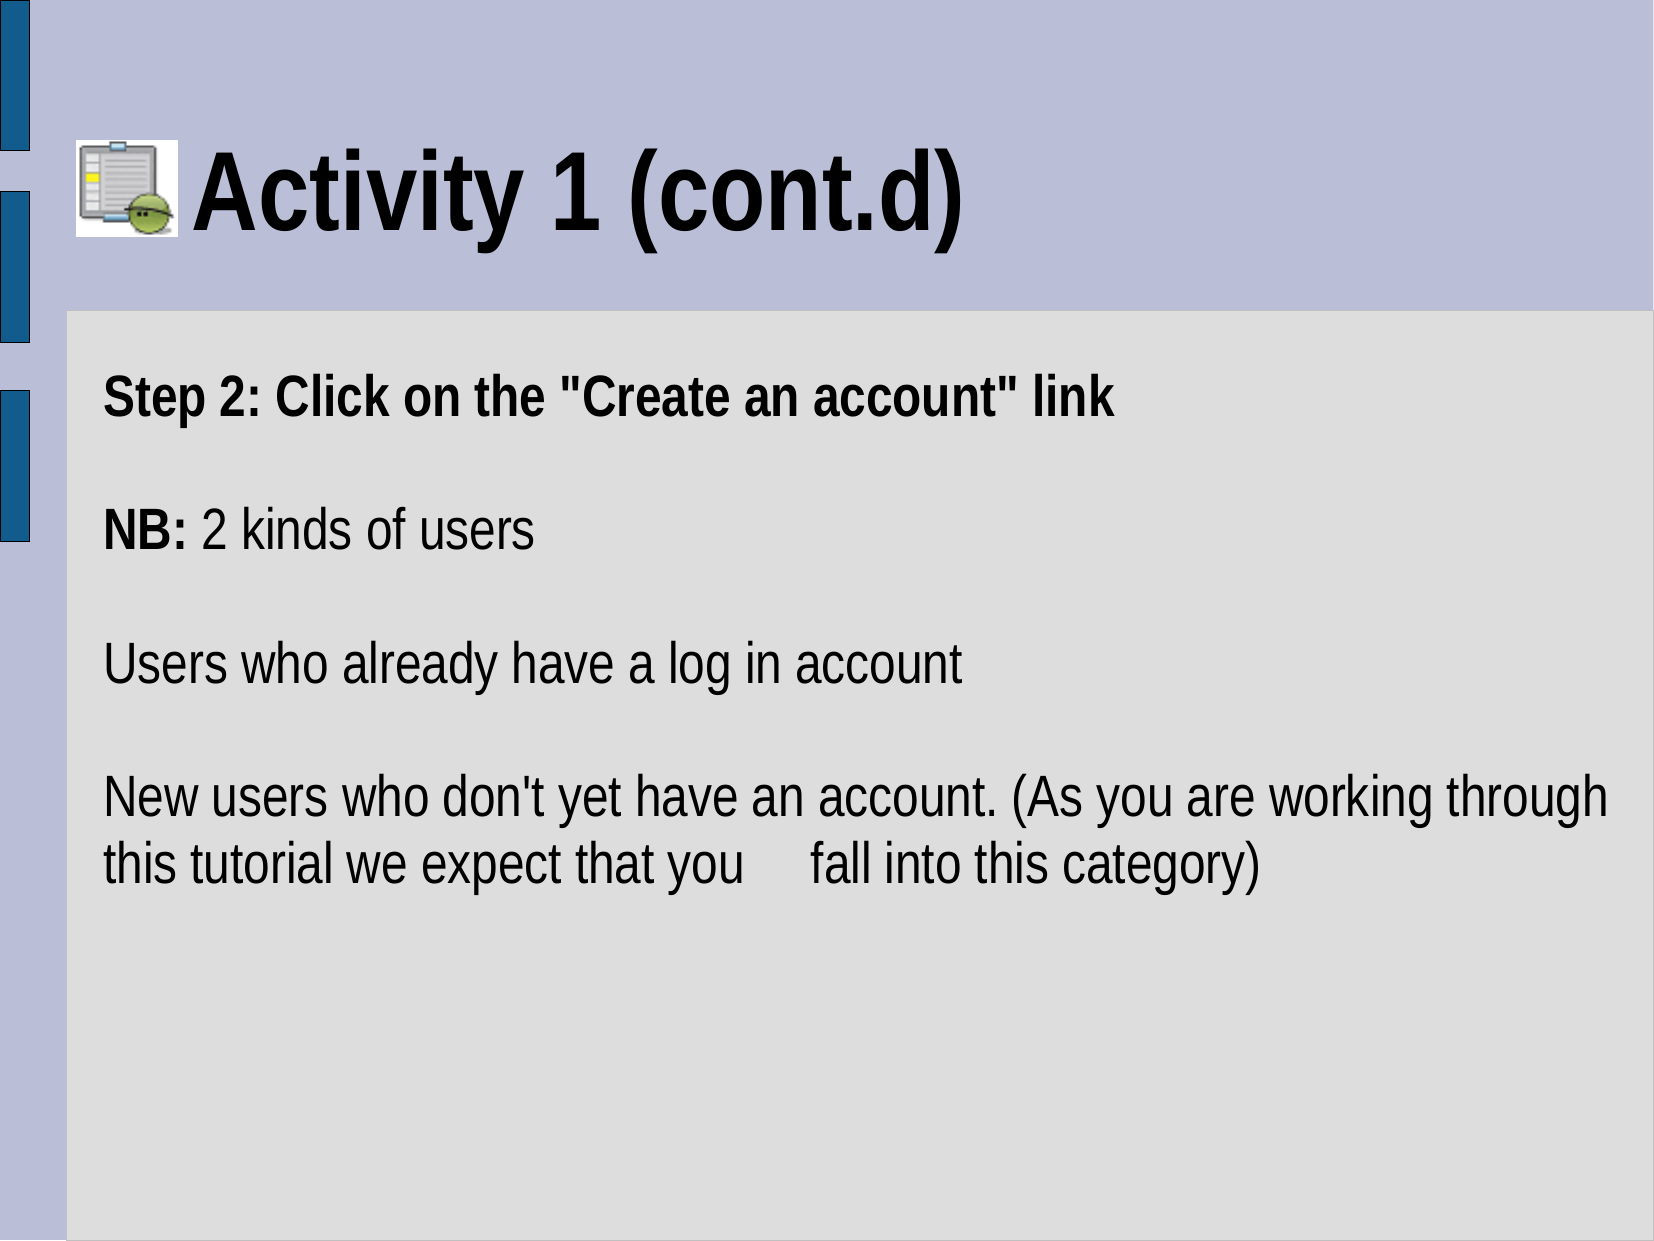

Activity 1 (cont.d)
Step 2: Click on the "Create an account" link
NB: 2 kinds of users
Users who already have a log in account
New users who don't yet have an account. (As you are working through this tutorial we expect that you fall into this category)